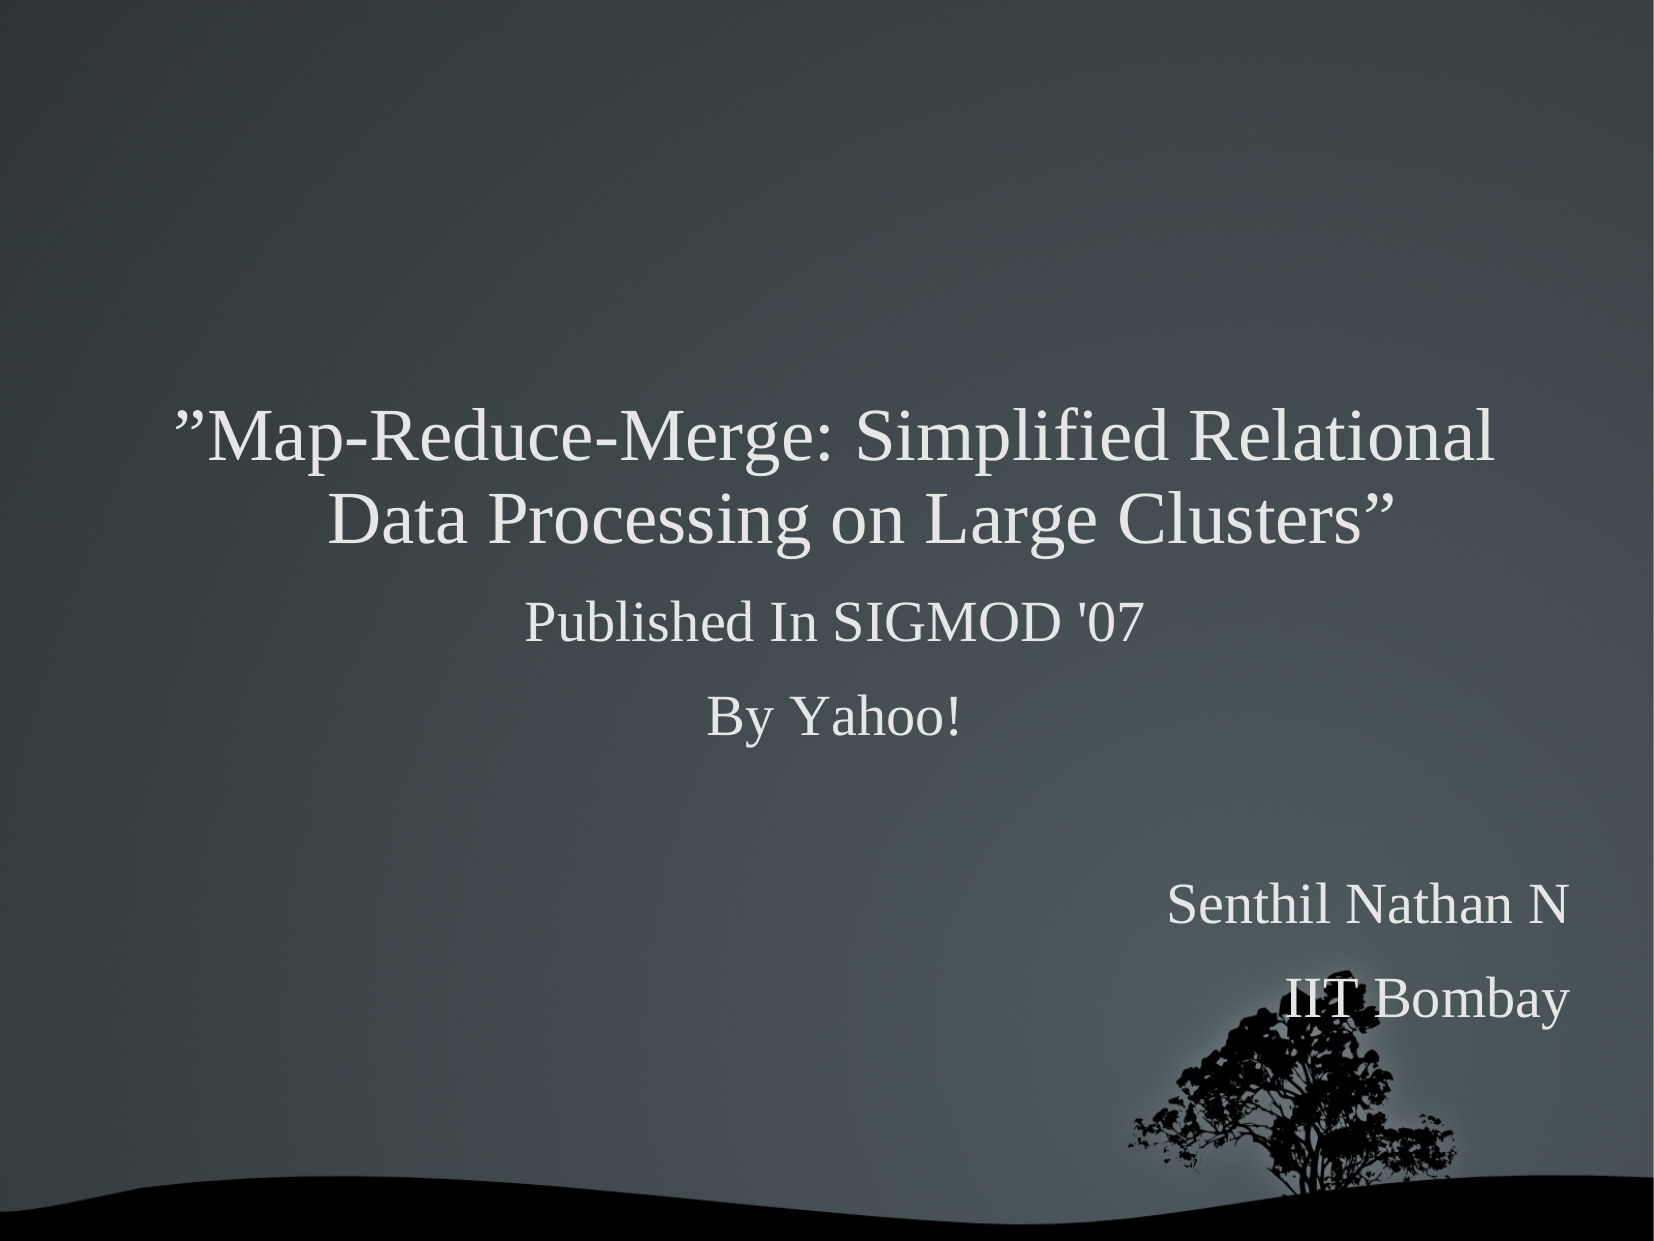

# ”Map-Reduce-Merge: Simplified Relational Data Processing on Large Clusters”
Published In SIGMOD '07
By Yahoo!
 Senthil Nathan N
IIT Bombay